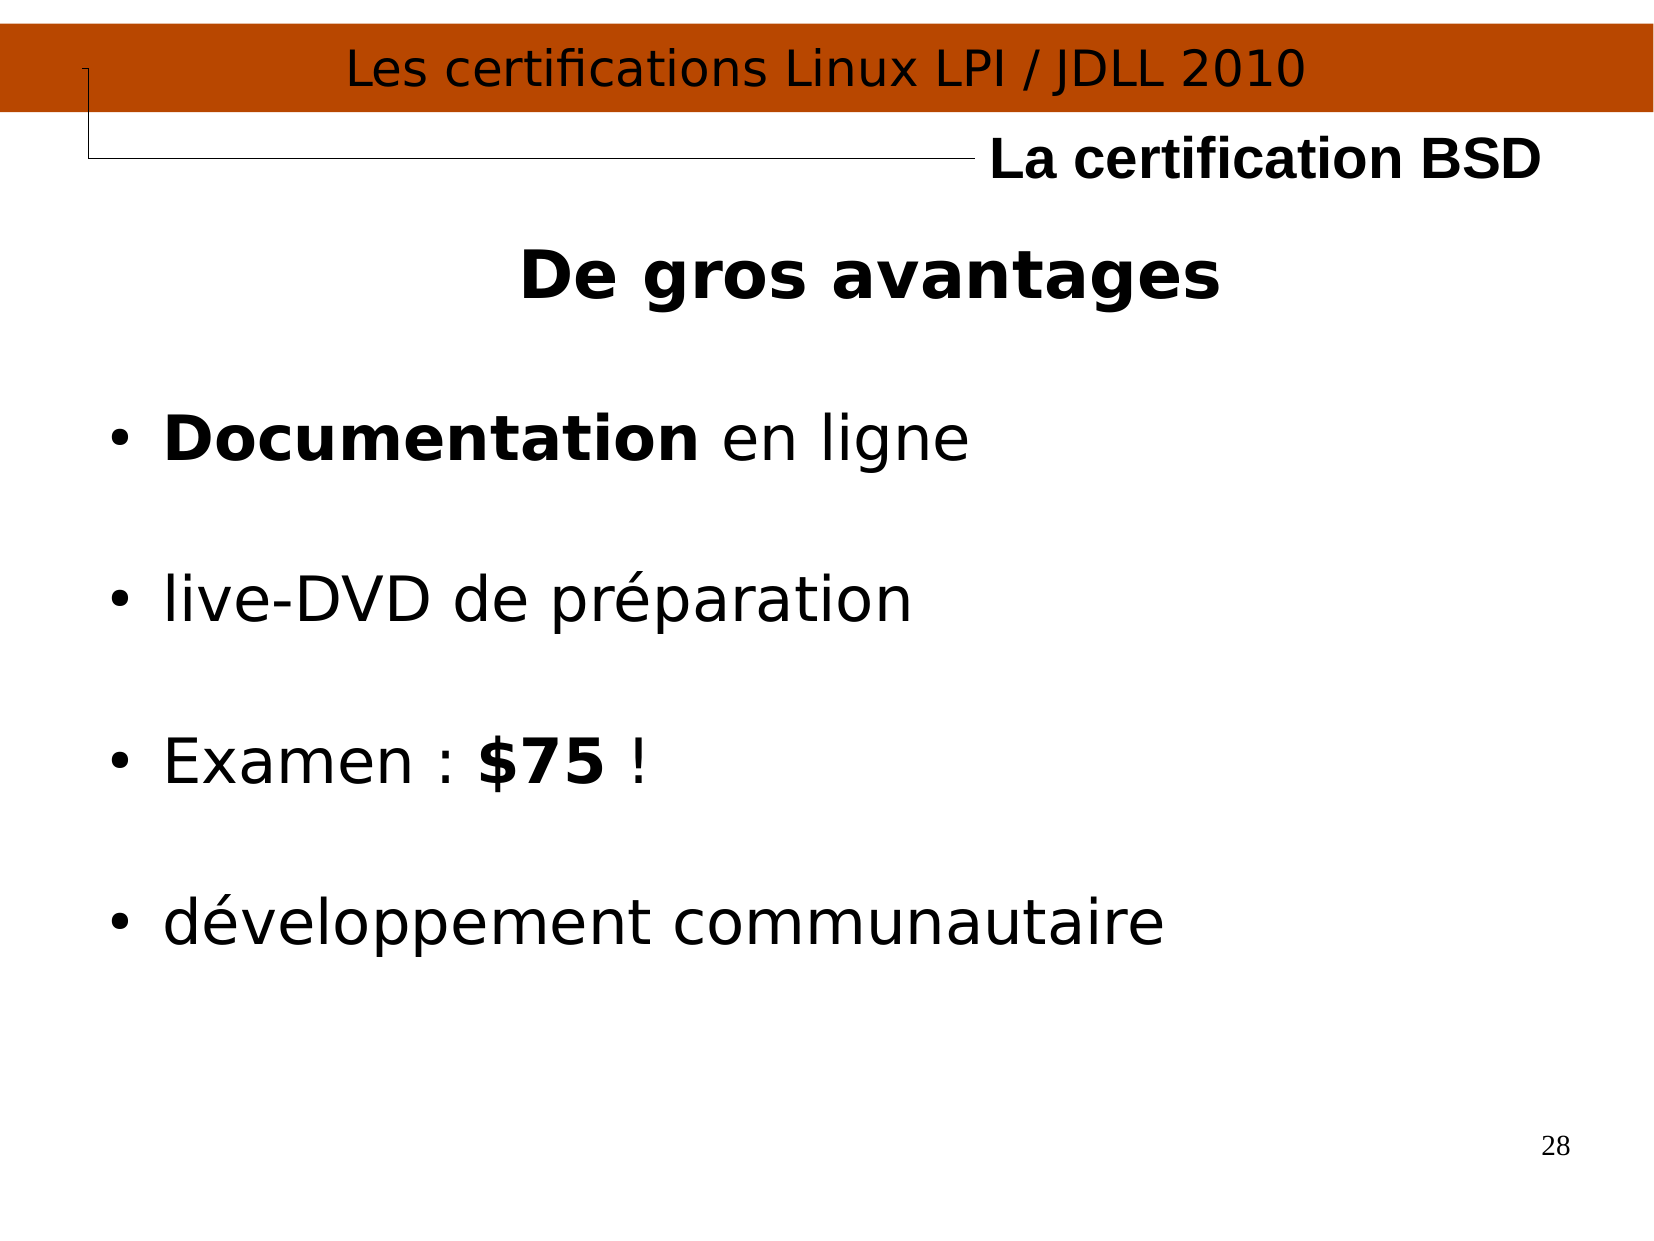

# Les certifications Linux LPI / JDLL 2010
La certification BSD
De gros avantages
Documentation en ligne
live-DVD de préparation
Examen : $75 !
développement communautaire
28